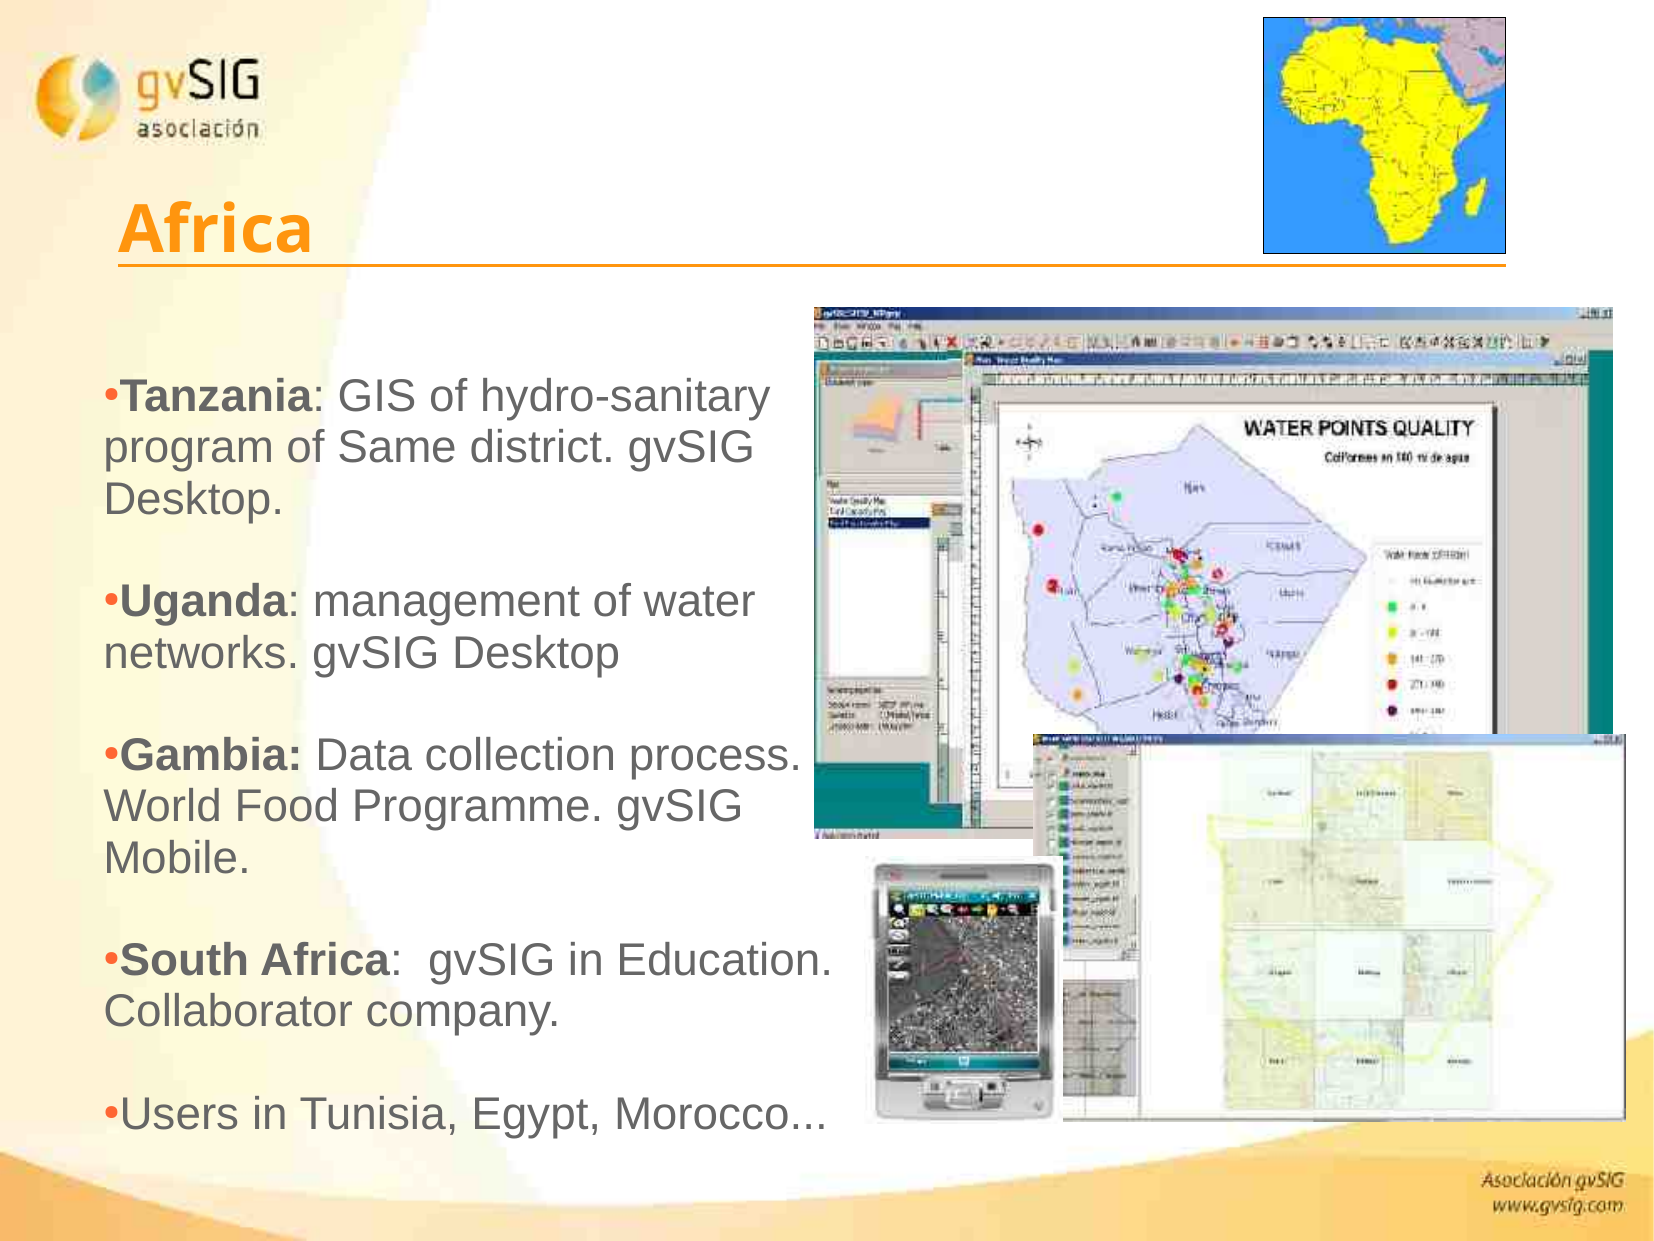

# Africa
Tanzania: GIS of hydro-sanitary program of Same district. gvSIG Desktop.
Uganda: management of water networks. gvSIG Desktop
Gambia: Data collection process. World Food Programme. gvSIG Mobile.
South Africa: gvSIG in Education. Collaborator company.
Users in Tunisia, Egypt, Morocco...